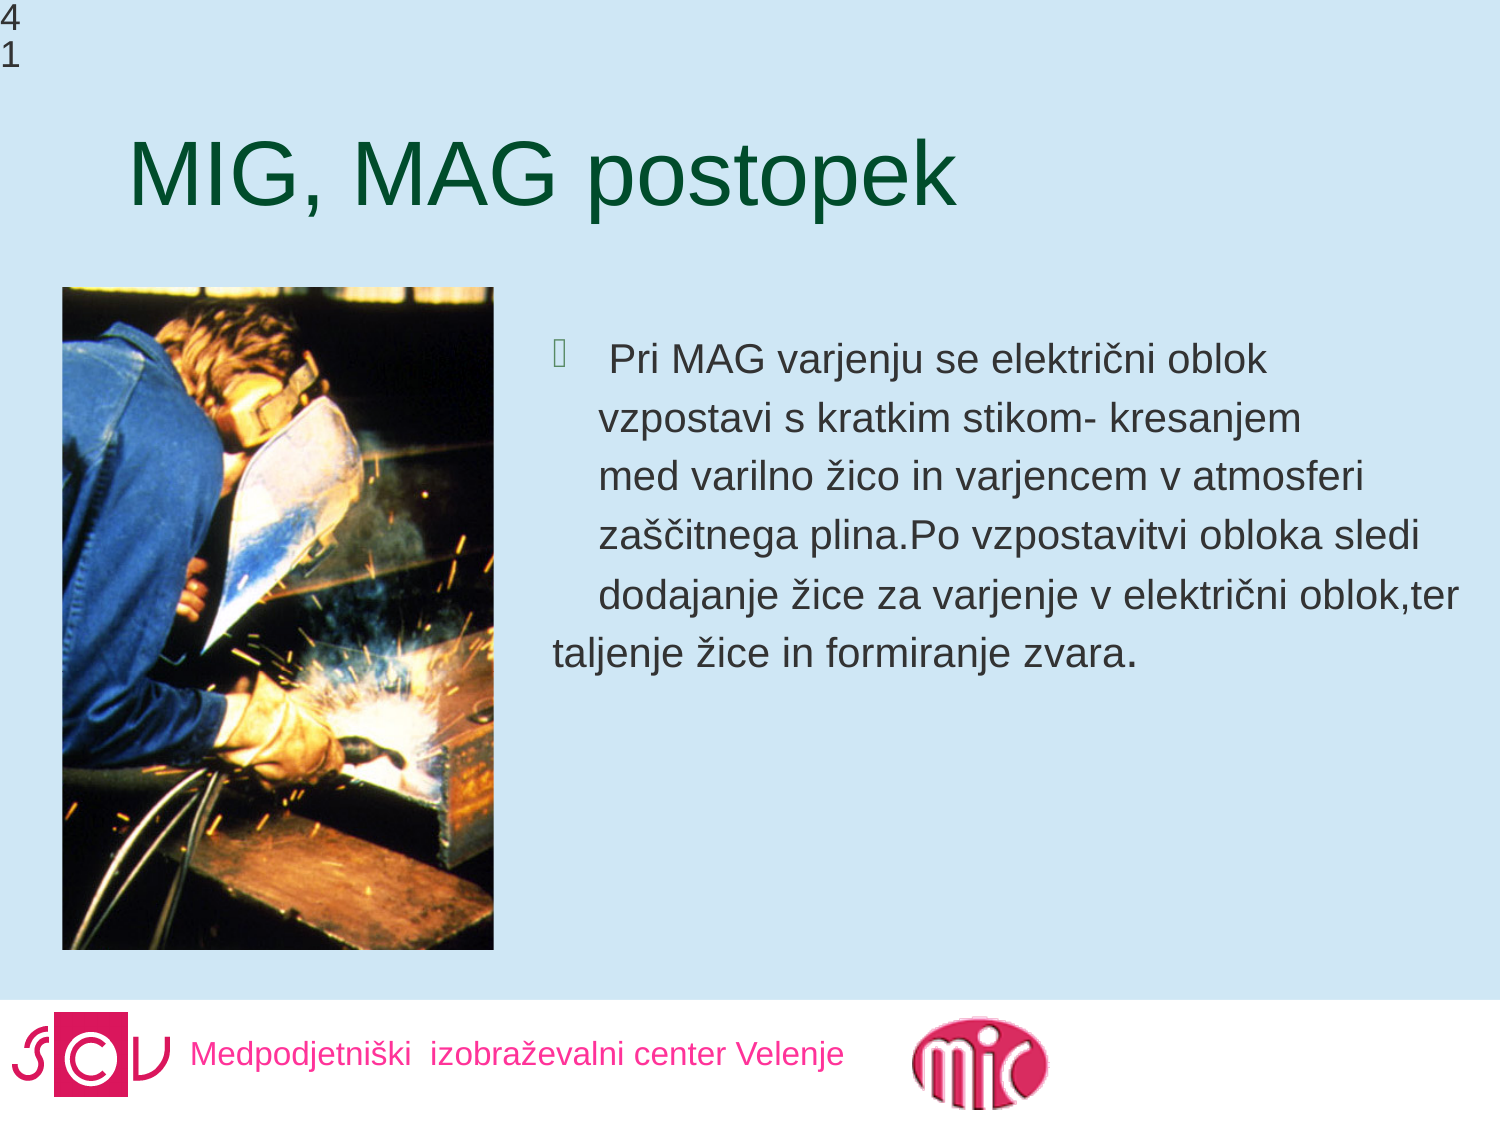

# MIG, MAG postopek
Pri MAG varjenju se električni oblok
 vzpostavi s kratkim stikom- kresanjem
 med varilno žico in varjencem v atmosferi
 zaščitnega plina.Po vzpostavitvi obloka sledi
 dodajanje žice za varjenje v električni oblok,ter taljenje žice in formiranje zvara.